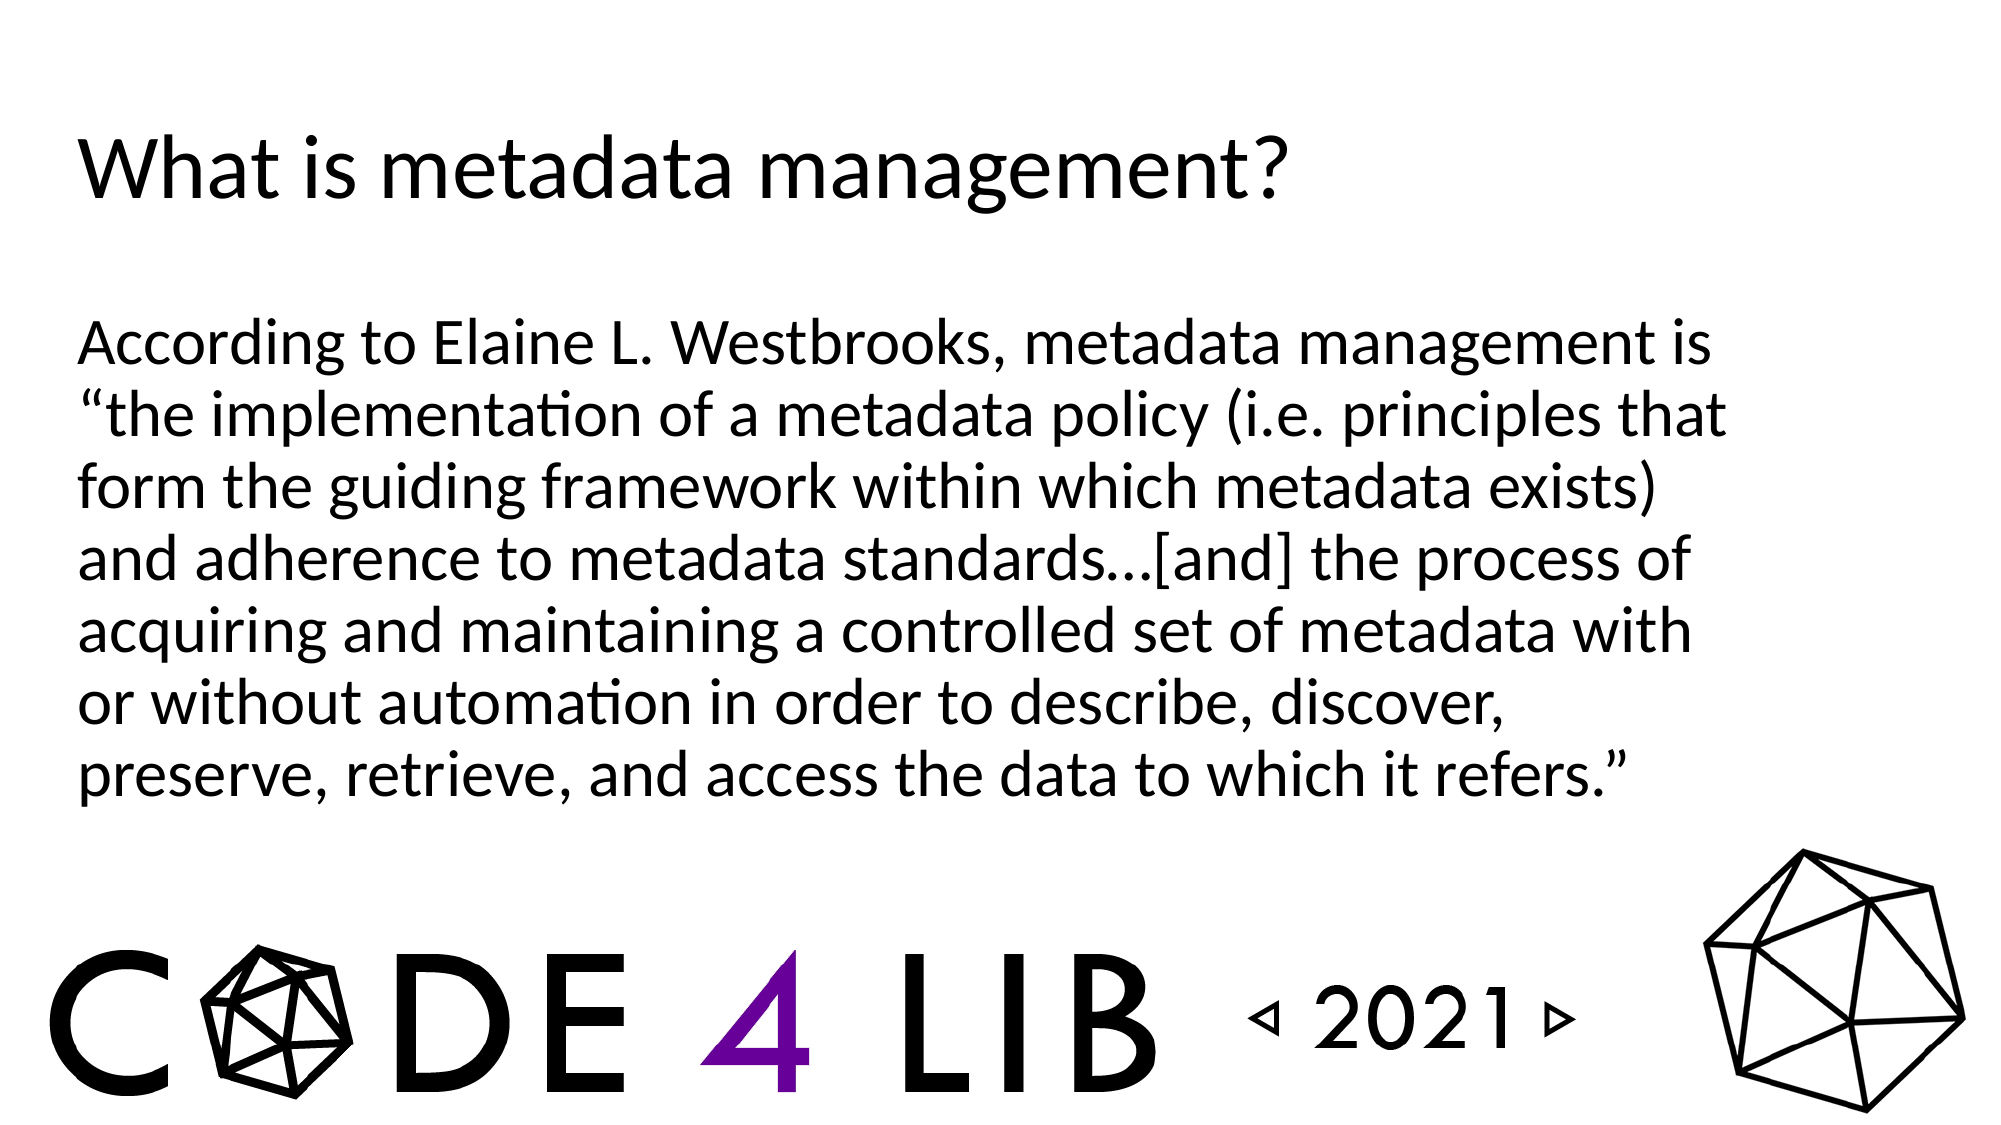

# What is metadata management?
According to Elaine L. Westbrooks, metadata management is “the implementation of a metadata policy (i.e. principles that form the guiding framework within which metadata exists) and adherence to metadata standards…[and] the process of acquiring and maintaining a controlled set of metadata with or without automation in order to describe, discover, preserve, retrieve, and access the data to which it refers.”